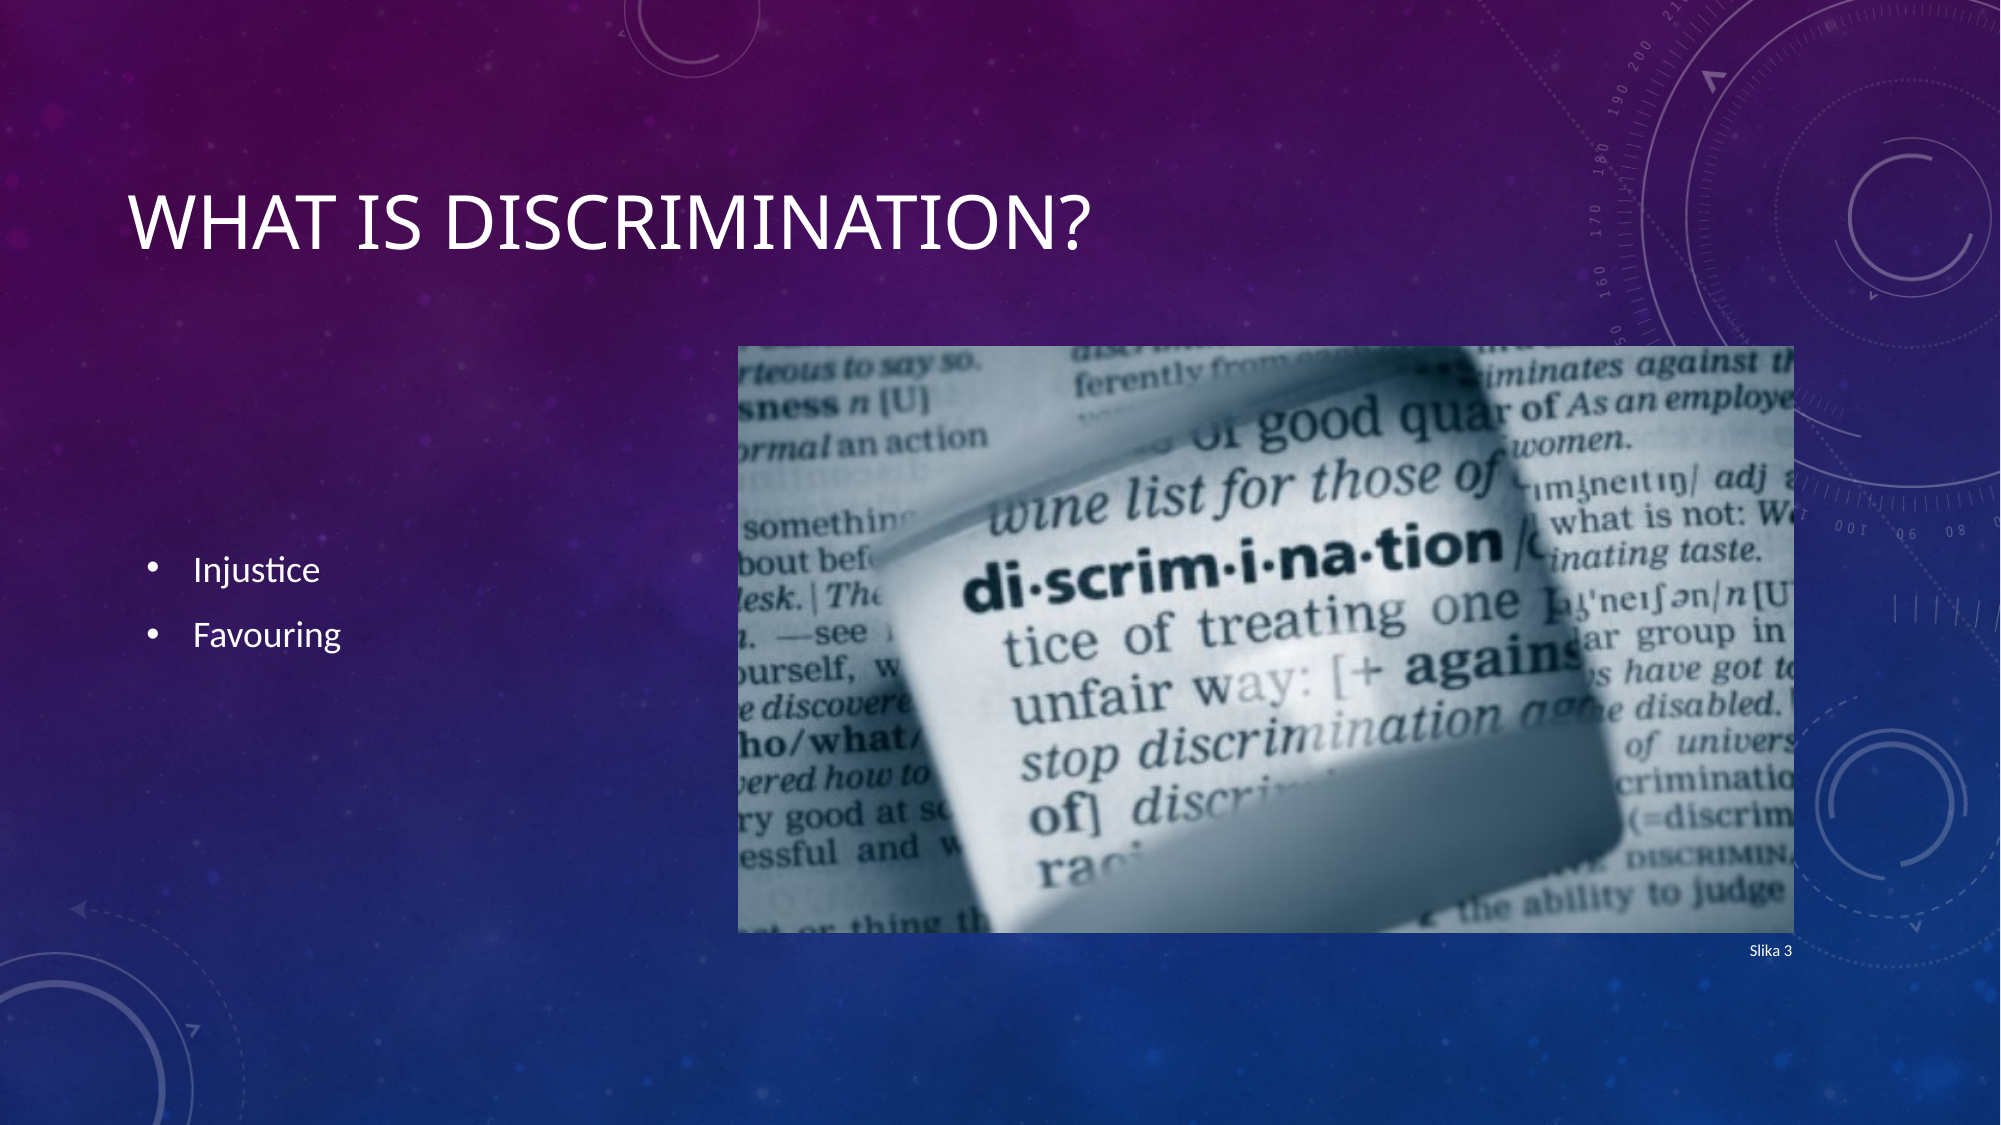

# WHAT IS DISCRIMINATION?
Injustice
Favouring
Slika 3